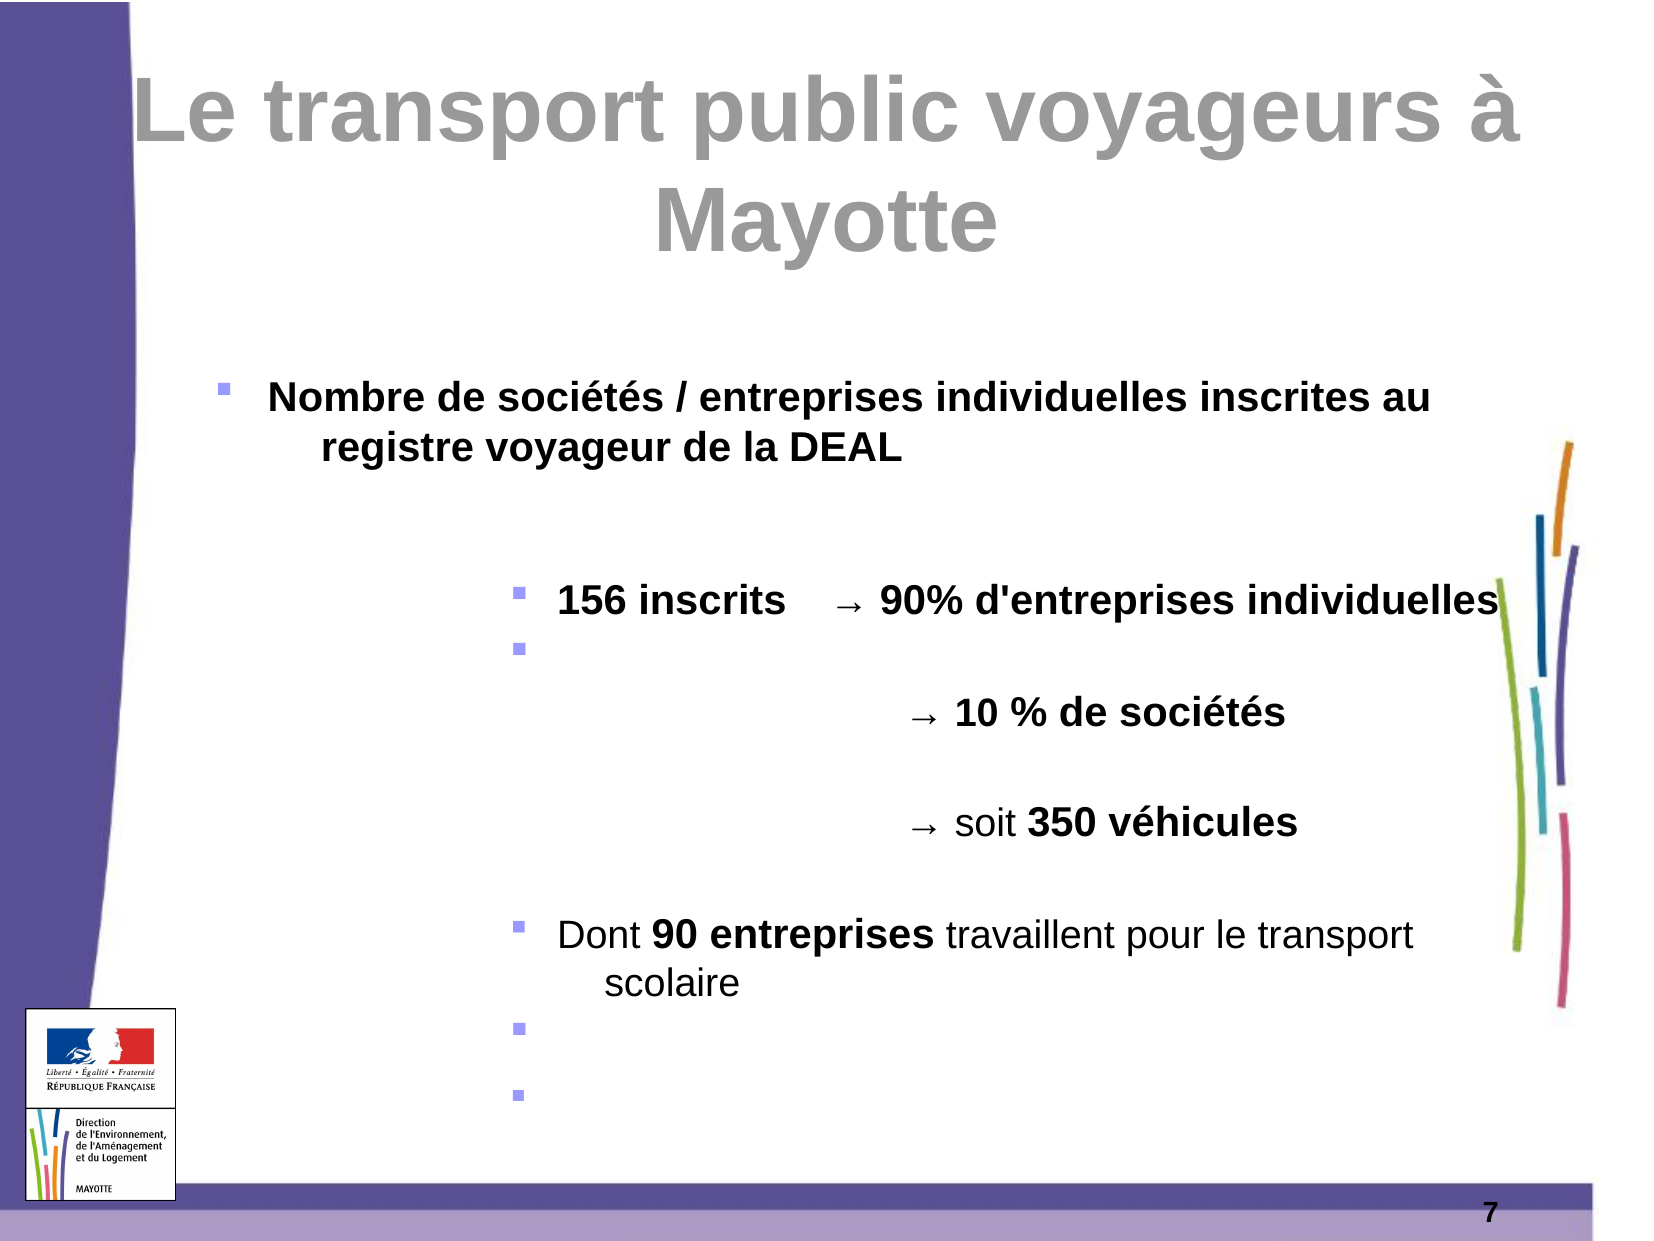

# Le transport public voyageurs à Mayotte
Nombre de sociétés / entreprises individuelles inscrites au registre voyageur de la DEAL
156 inscrits	→ 90% d'entreprises individuelles
 				→ 10 % de sociétés
 				→ soit 350 véhicules
Dont 90 entreprises travaillent pour le transport scolaire